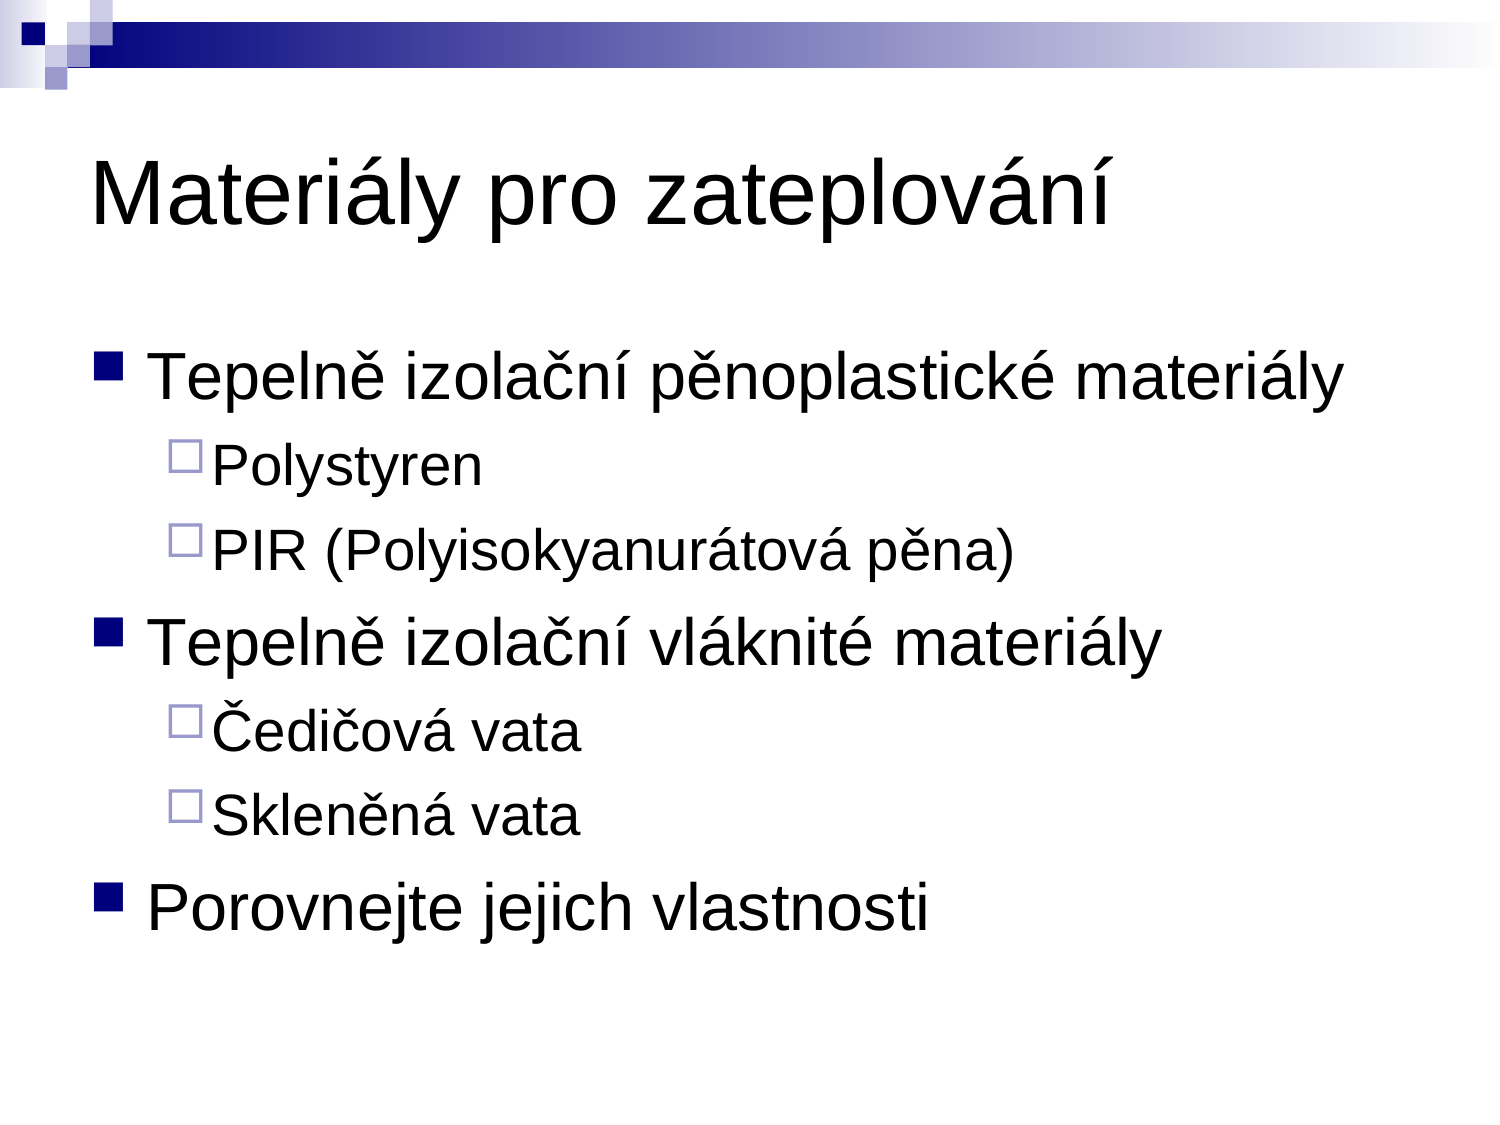

# Materiály pro zateplování
Tepelně izolační pěnoplastické materiály
Polystyren
PIR (Polyisokyanurátová pěna)
Tepelně izolační vláknité materiály
Čedičová vata
Skleněná vata
Porovnejte jejich vlastnosti